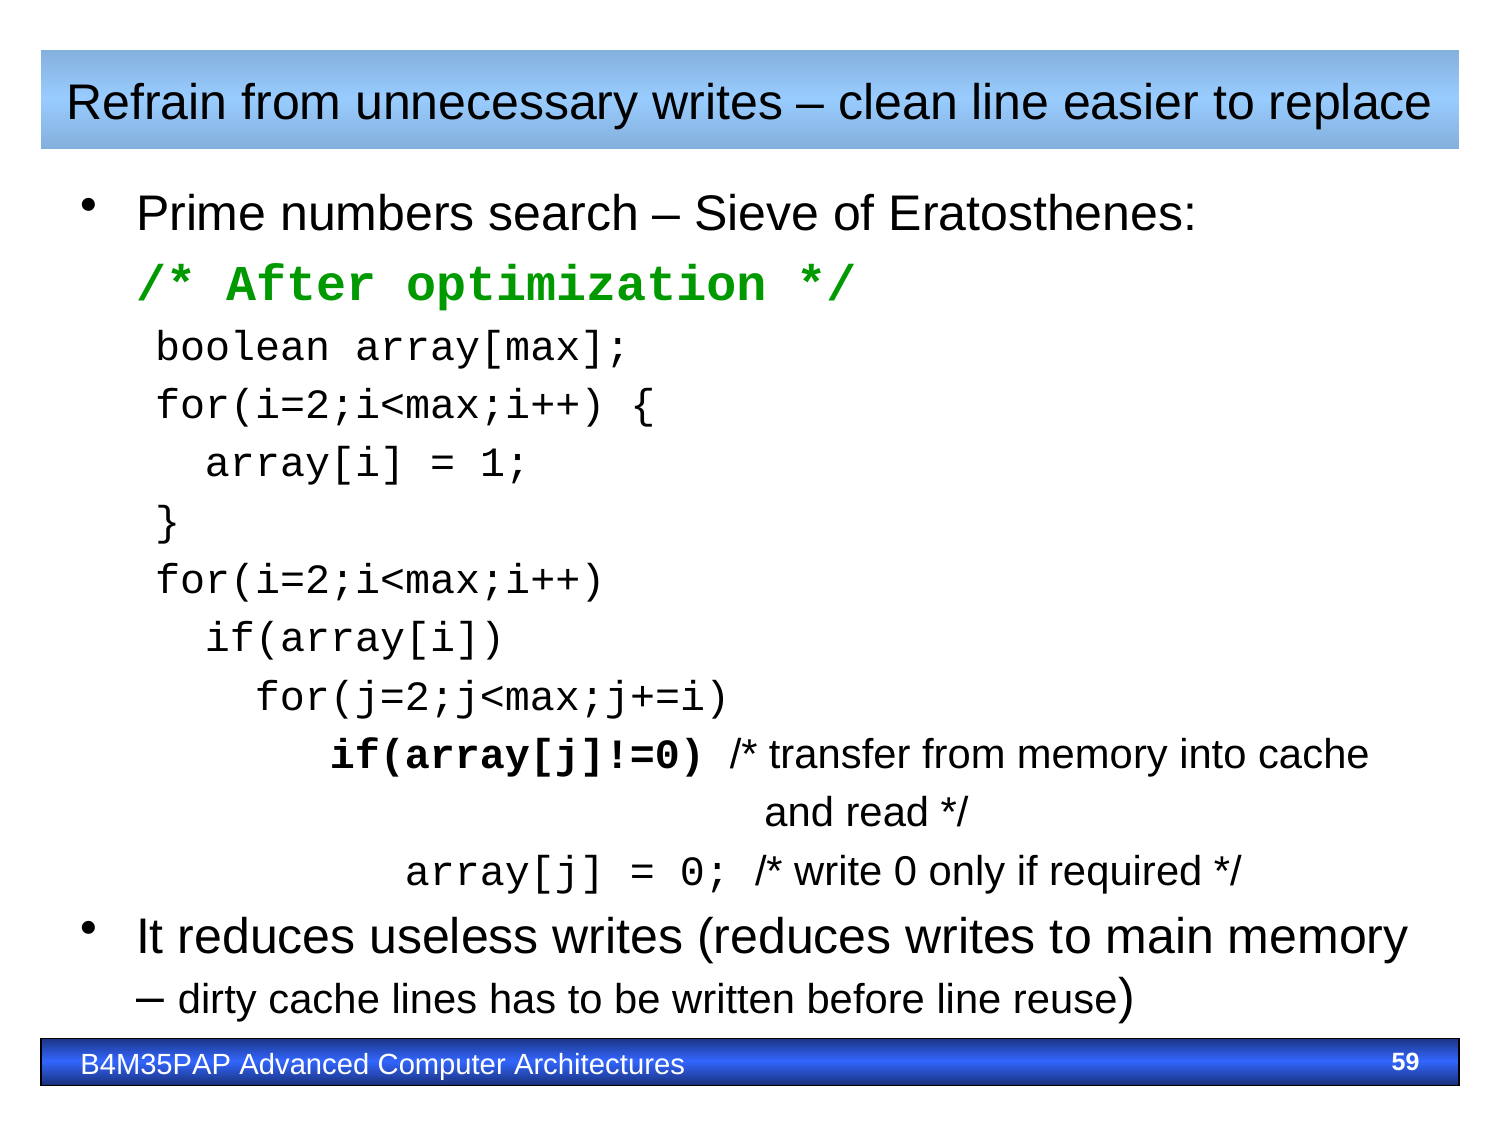

# Refrain from unnecessary writes – clean line easier to replace
Prime numbers search – Sieve of Eratosthenes:
	/* After optimization */
boolean array[max];
for(i=2;i<max;i++) {
 array[i] = 1;
}
for(i=2;i<max;i++)
 if(array[i])
 for(j=2;j<max;j+=i)
 if(array[j]!=0) /* transfer from memory into cache
 and read */
 array[j] = 0; /* write 0 only if required */
It reduces useless writes (reduces writes to main memory – dirty cache lines has to be written before line reuse)